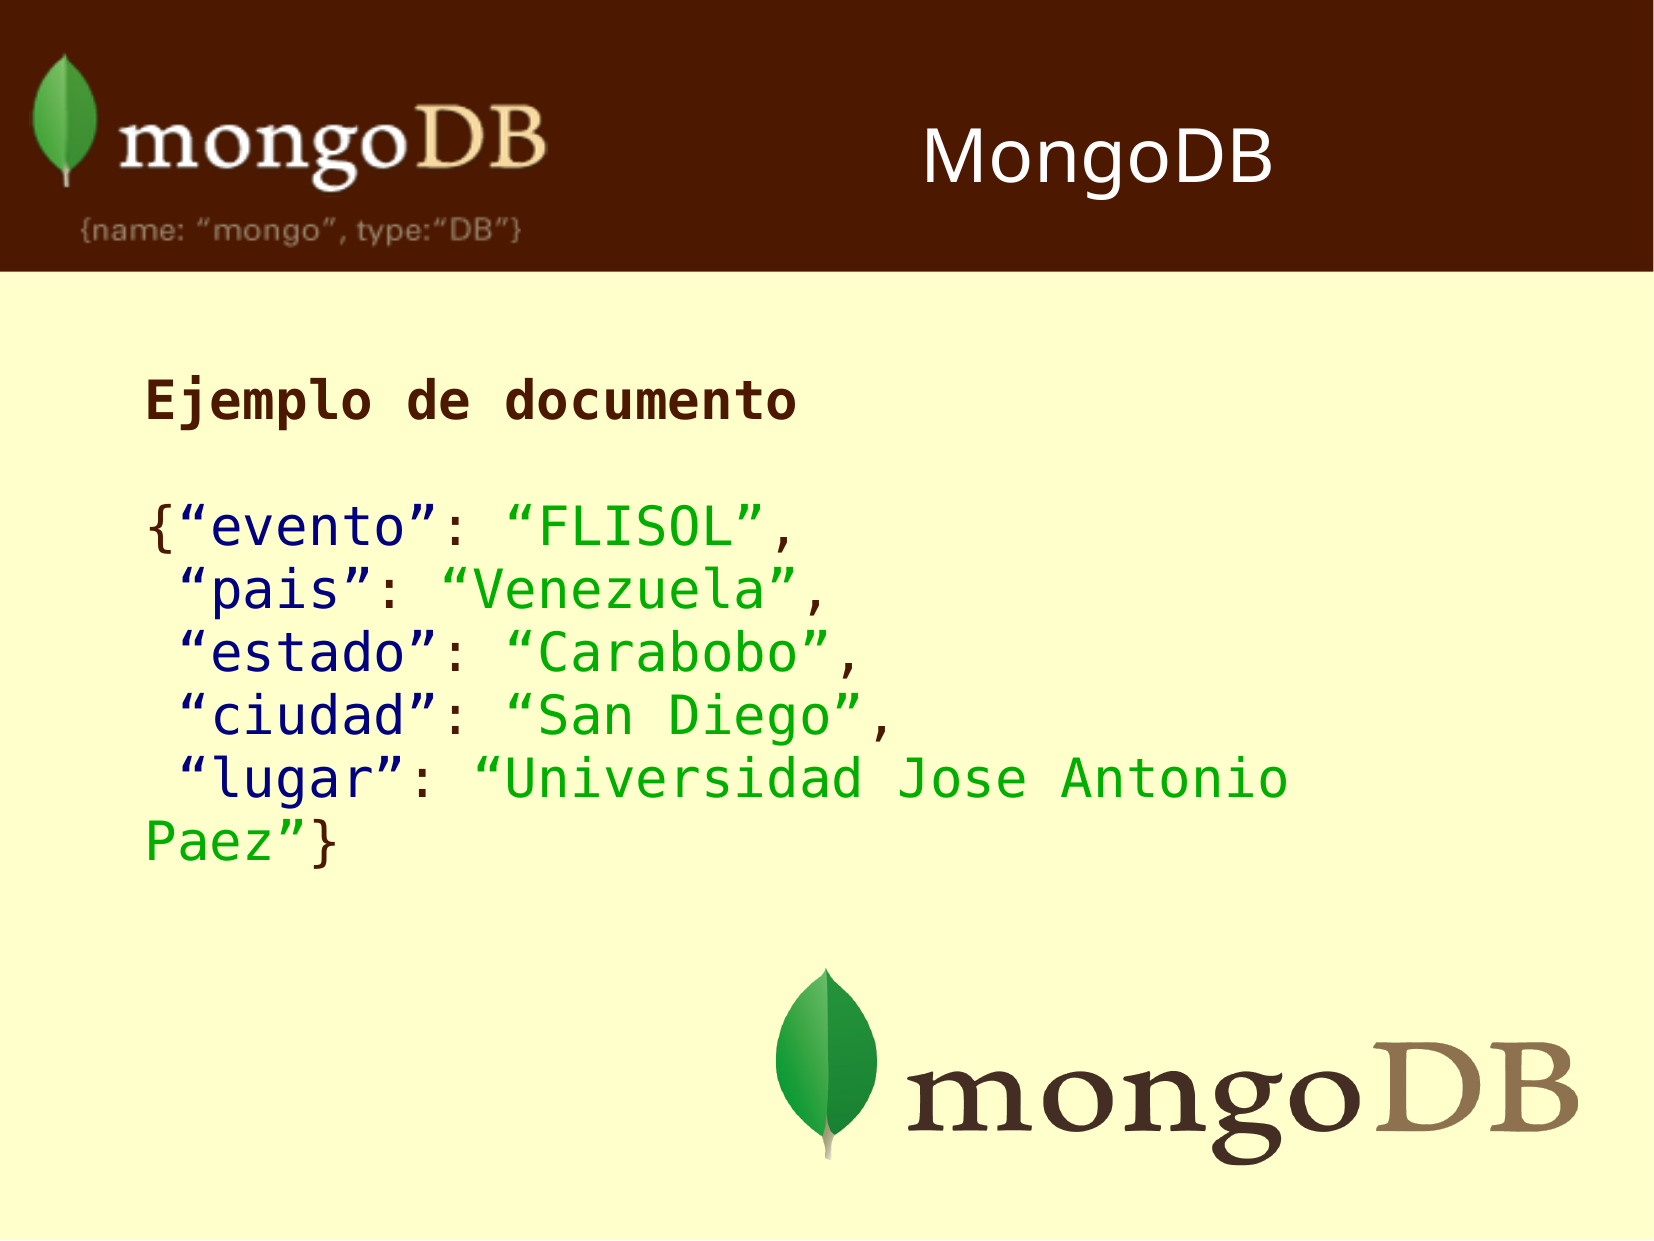

# MongoDB
Ejemplo de documento
{“evento”: “FLISOL”,
 “pais”: “Venezuela”,
 “estado”: “Carabobo”,
 “ciudad”: “San Diego”,
 “lugar”: “Universidad Jose Antonio Paez”}